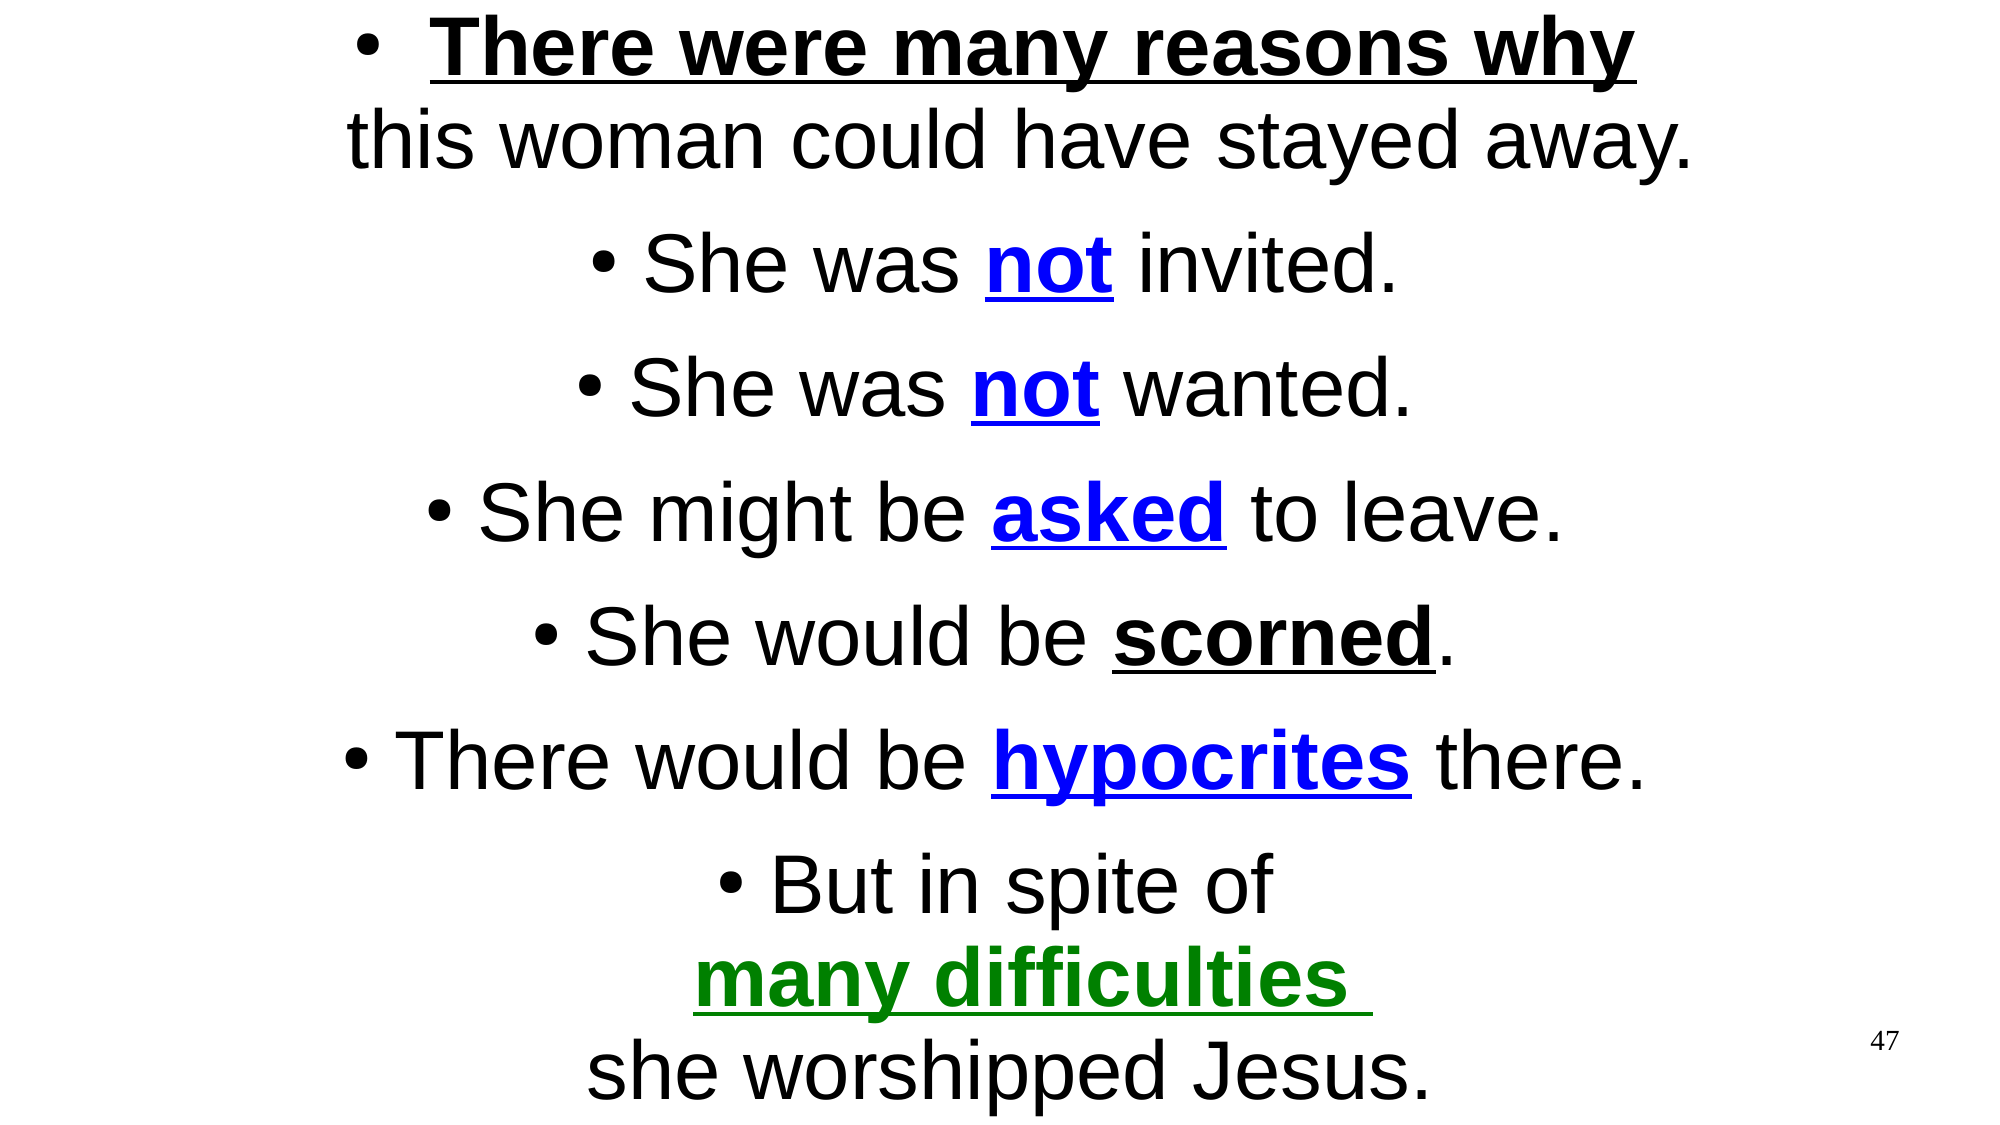

# There were many reasons why this woman could have stayed away.
She was not invited.
She was not wanted.
She might be asked to leave.
She would be scorned.
There would be hypocrites there.
But in spite of
many difficulties
she worshipped Jesus.
47